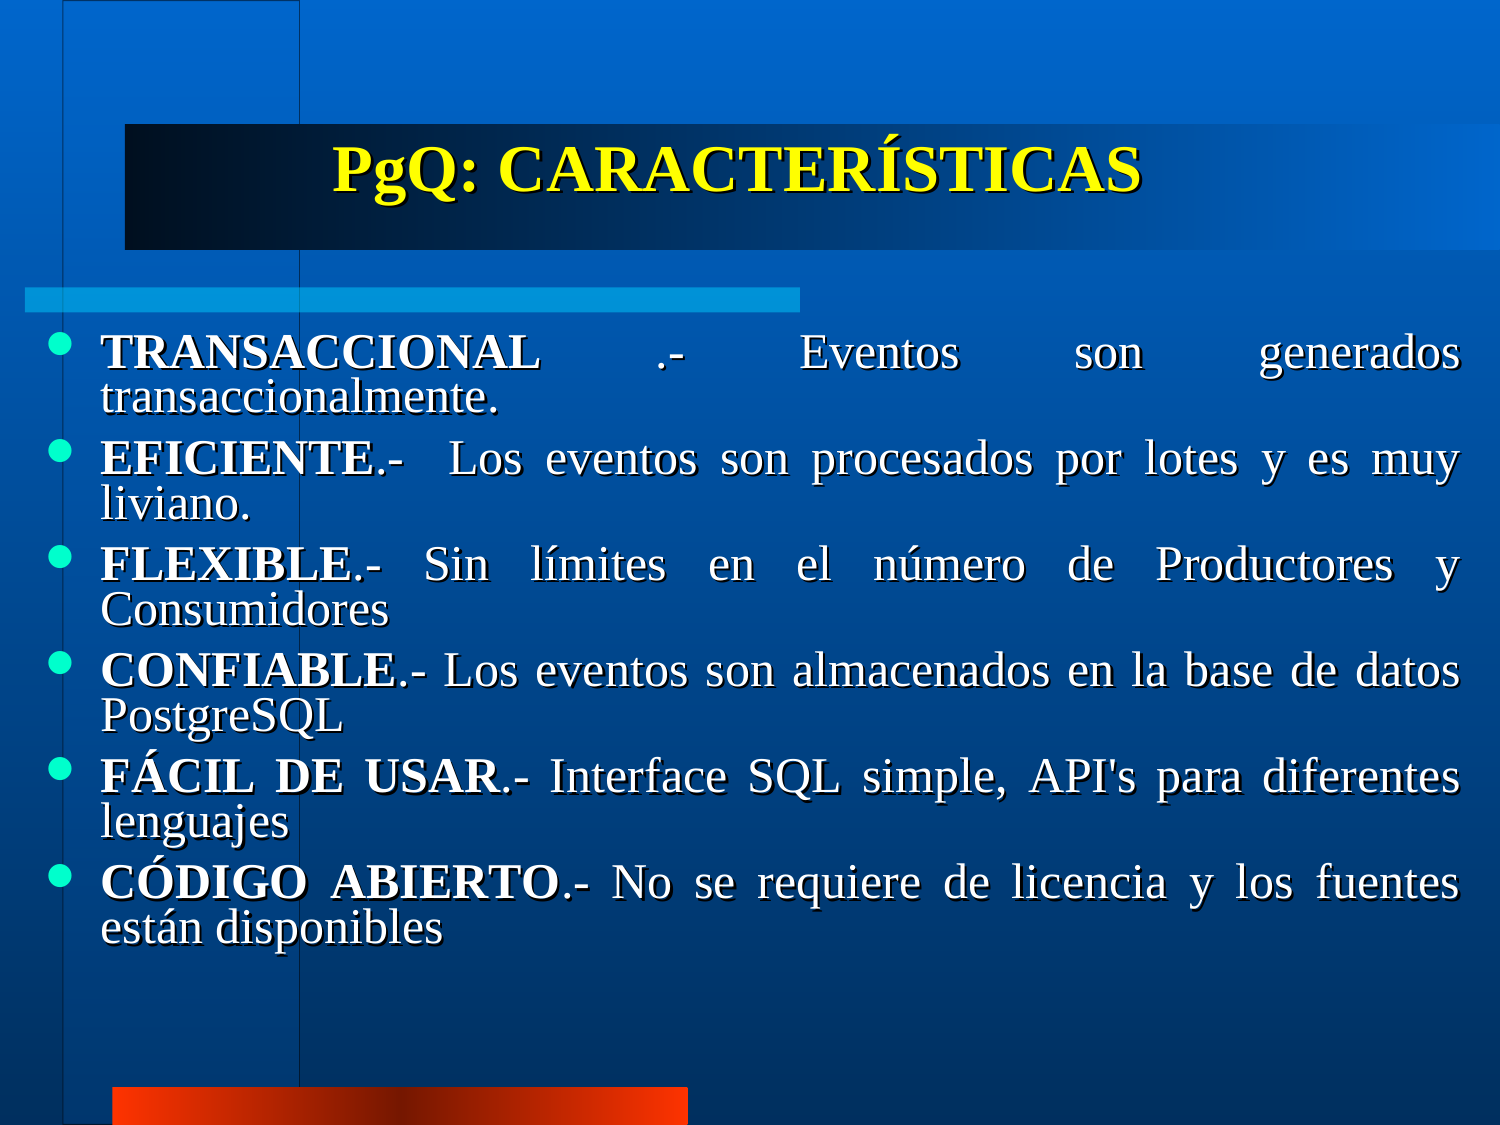

# PgQ: CARACTERÍSTICAS
TRANSACCIONAL .- Eventos son generados transaccionalmente.
EFICIENTE.- Los eventos son procesados por lotes y es muy liviano.
FLEXIBLE.- Sin límites en el número de Productores y Consumidores
CONFIABLE.- Los eventos son almacenados en la base de datos PostgreSQL
FÁCIL DE USAR.- Interface SQL simple, API's para diferentes lenguajes
CÓDIGO ABIERTO.- No se requiere de licencia y los fuentes están disponibles